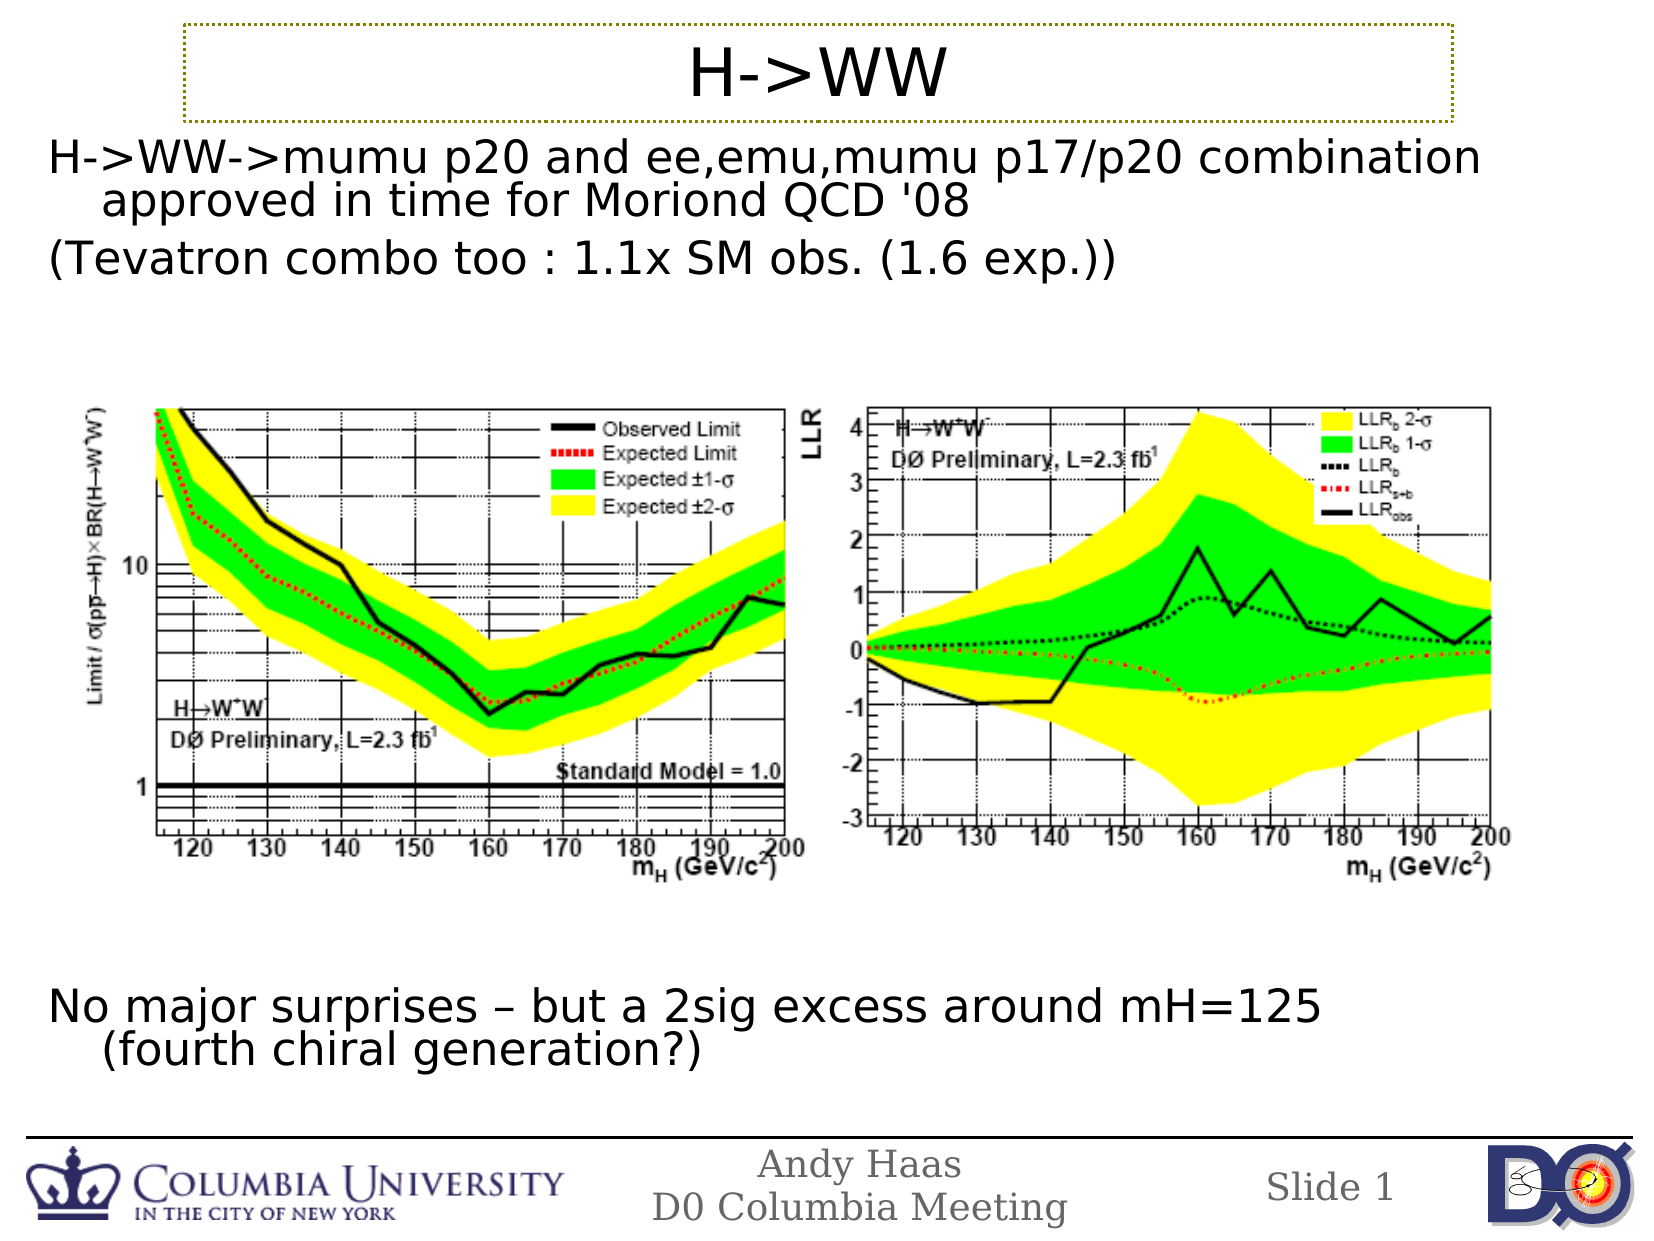

# H->WW
H->WW->mumu p20 and ee,emu,mumu p17/p20 combination approved in time for Moriond QCD '08
(Tevatron combo too : 1.1x SM obs. (1.6 exp.))
No major surprises – but a 2sig excess around mH=125
(fourth chiral generation?)